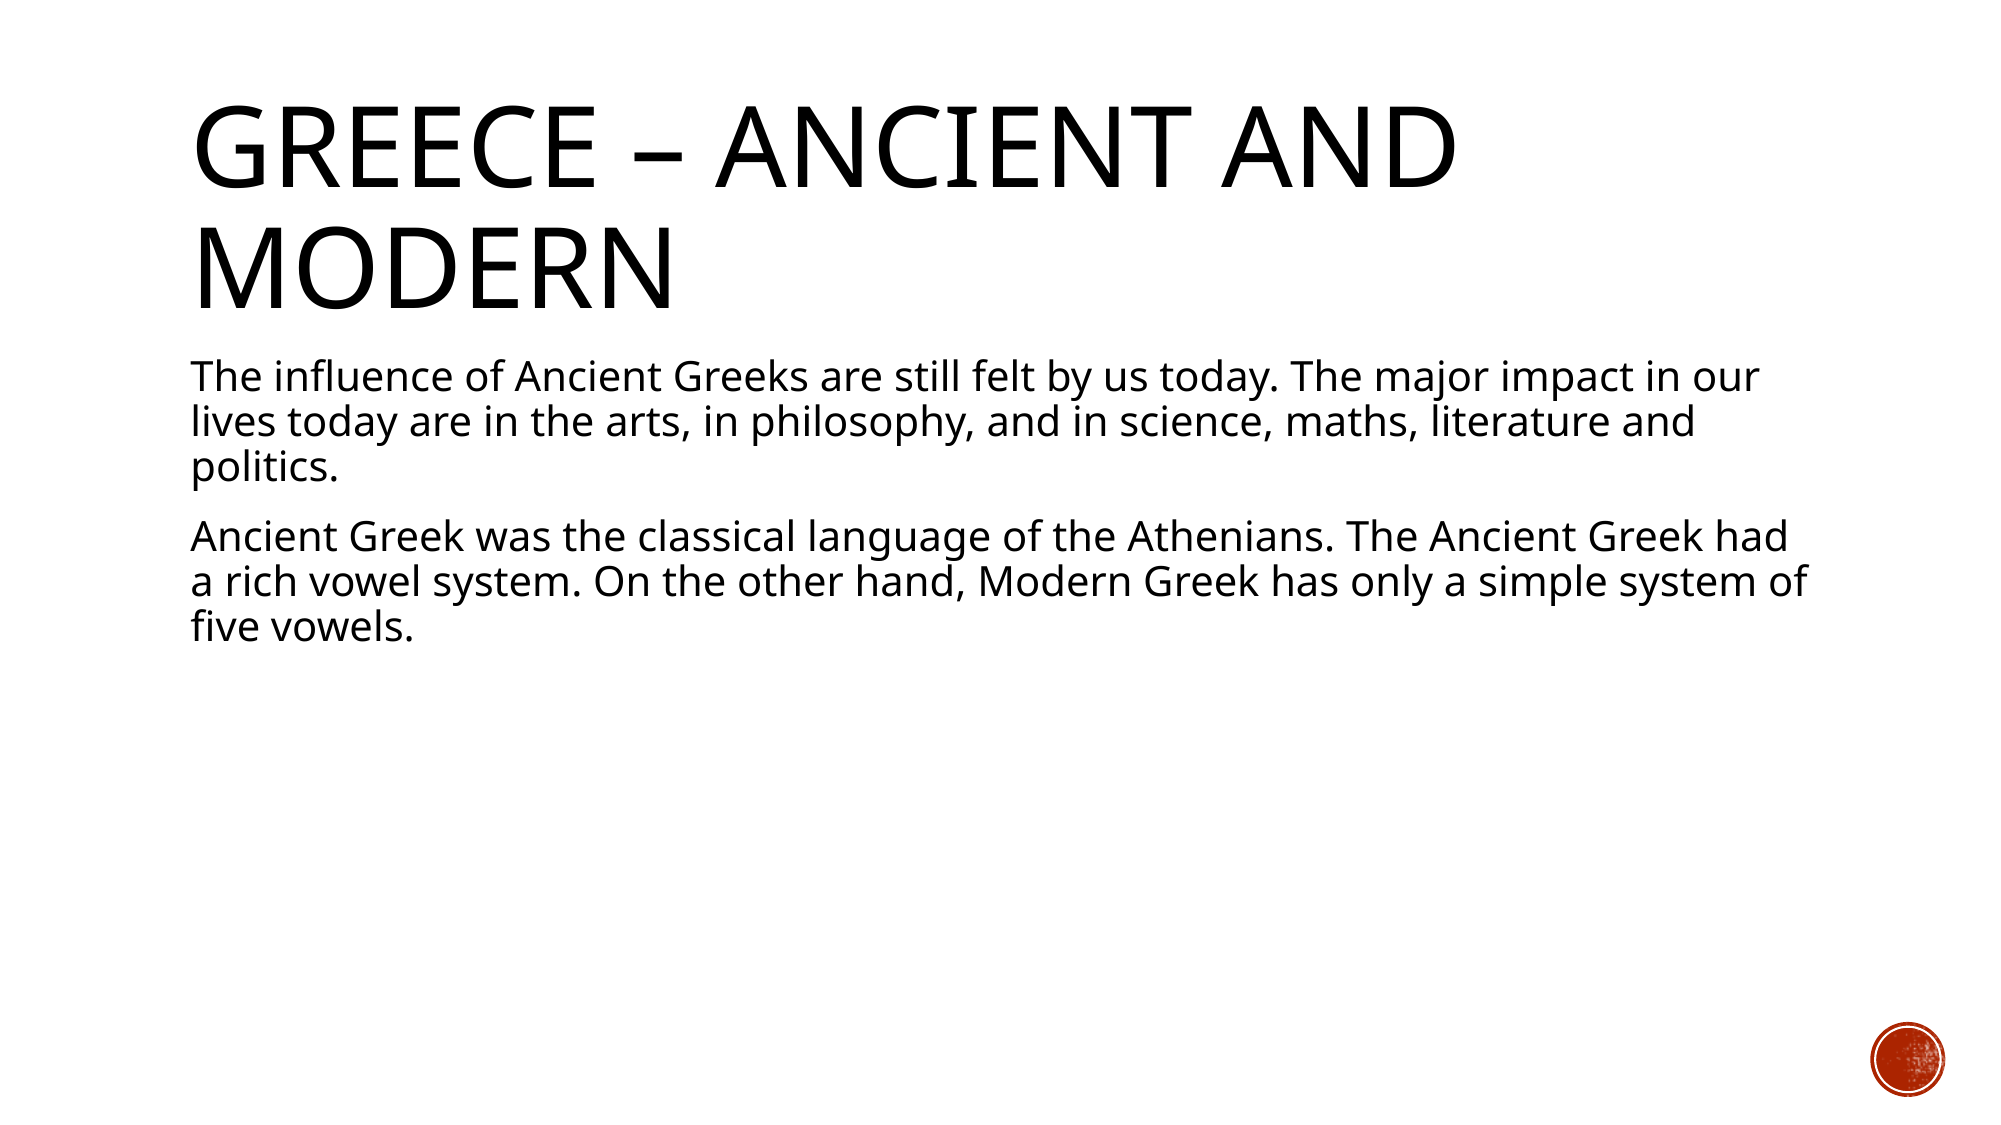

# Greece – Ancient and Modern
The influence of Ancient Greeks are still felt by us today. The major impact in our lives today are in the arts, in philosophy, and in science, maths, literature and politics.
Ancient Greek was the classical language of the Athenians. The Ancient Greek had a rich vowel system. On the other hand, Modern Greek has only a simple system of five vowels.